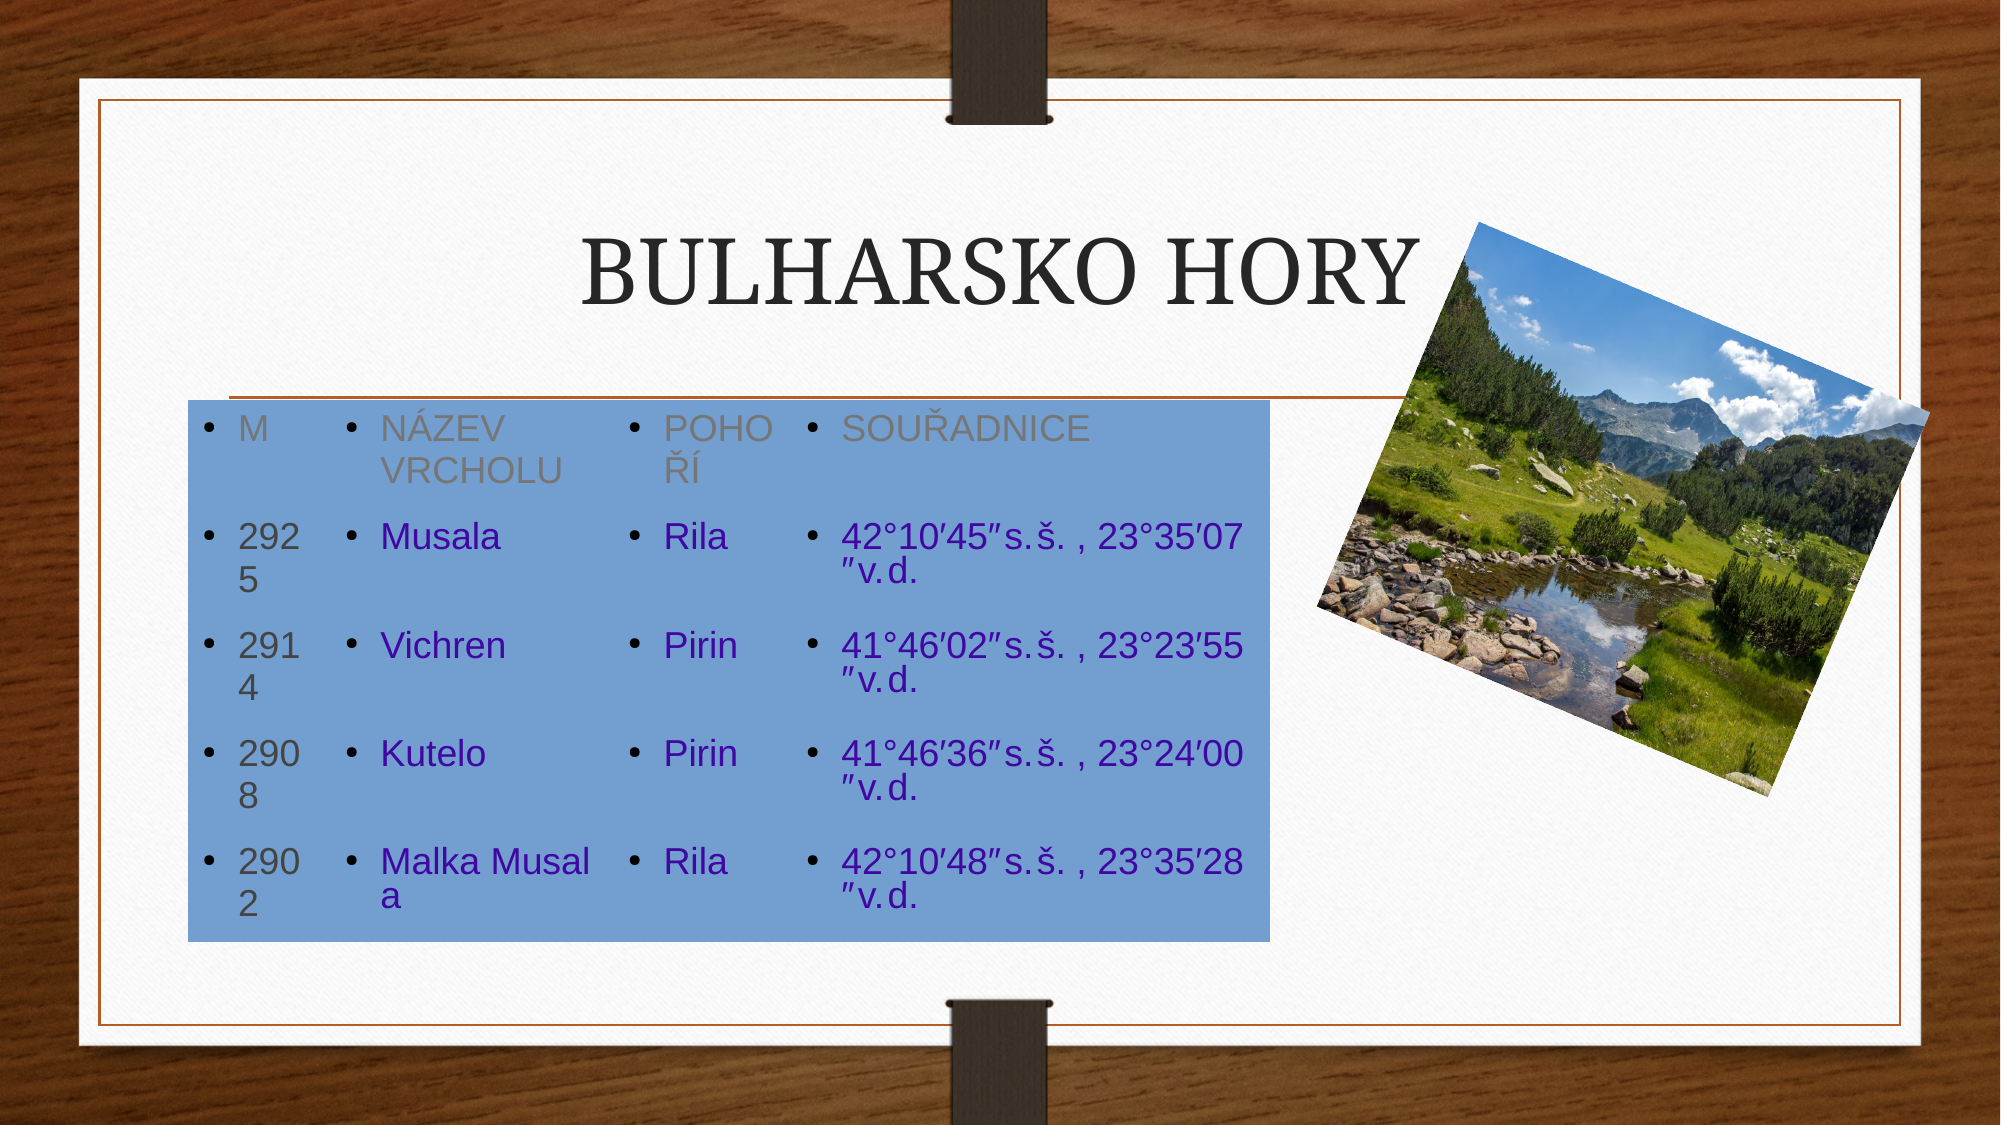

# BULHARSKO HORY
| M | NÁZEV VRCHOLU | POHOŘÍ | SOUŘADNICE |
| --- | --- | --- | --- |
| 2925 | Musala | Rila | 42°10′45″ s. š. , 23°35′07″ v. d. |
| 2914 | Vichren | Pirin | 41°46′02″ s. š. , 23°23′55″ v. d. |
| 2908 | Kutelo | Pirin | 41°46′36″ s. š. , 23°24′00″ v. d. |
| 2902 | Malka Musala | Rila | 42°10′48″ s. š. , 23°35′28″ v. d. |